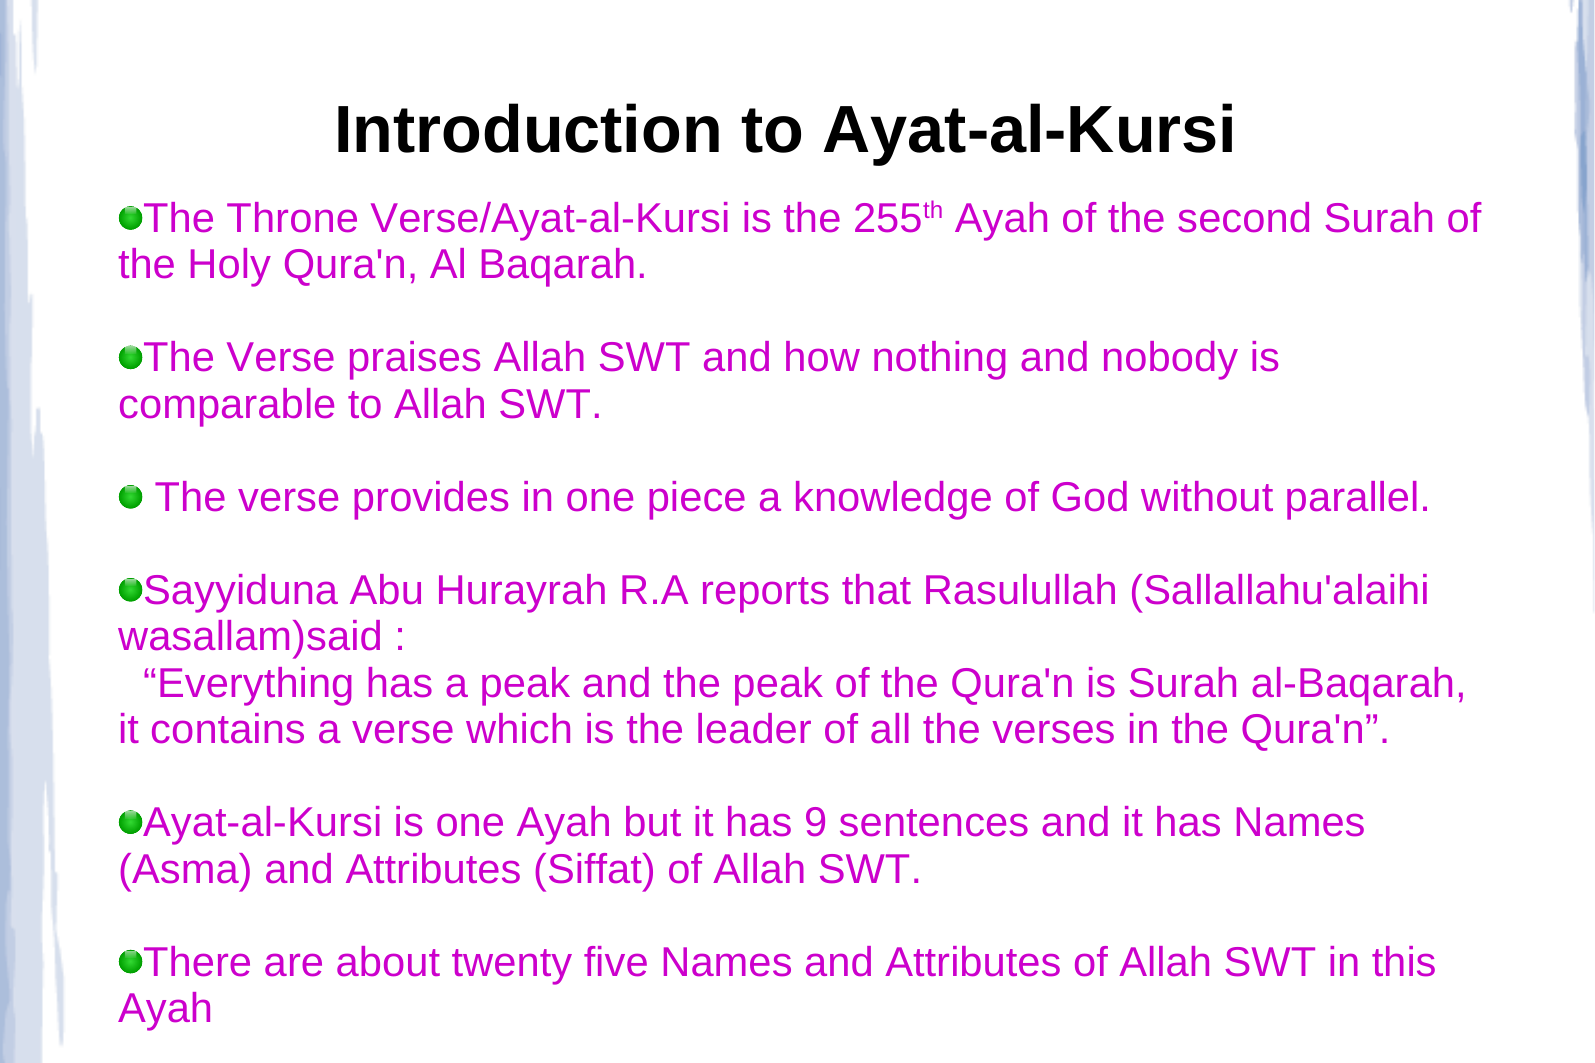

The Throne Verse/Ayat-al-Kursi is the 255th Ayah of the second Surah of the Holy Qura'n, Al Baqarah.
The Verse praises Allah SWT and how nothing and nobody is comparable to Allah SWT.
 The verse provides in one piece a knowledge of God without parallel.
Sayyiduna Abu Hurayrah R.A reports that Rasulullah (Sallallahu'alaihi wasallam)said :
“Everything has a peak and the peak of the Qura'n is Surah al-Baqarah, it contains a verse which is the leader of all the verses in the Qura'n”.
Ayat-al-Kursi is one Ayah but it has 9 sentences and it has Names (Asma) and Attributes (Siffat) of Allah SWT.
There are about twenty five Names and Attributes of Allah SWT in this Ayah
# Introduction to Ayat-al-Kursi